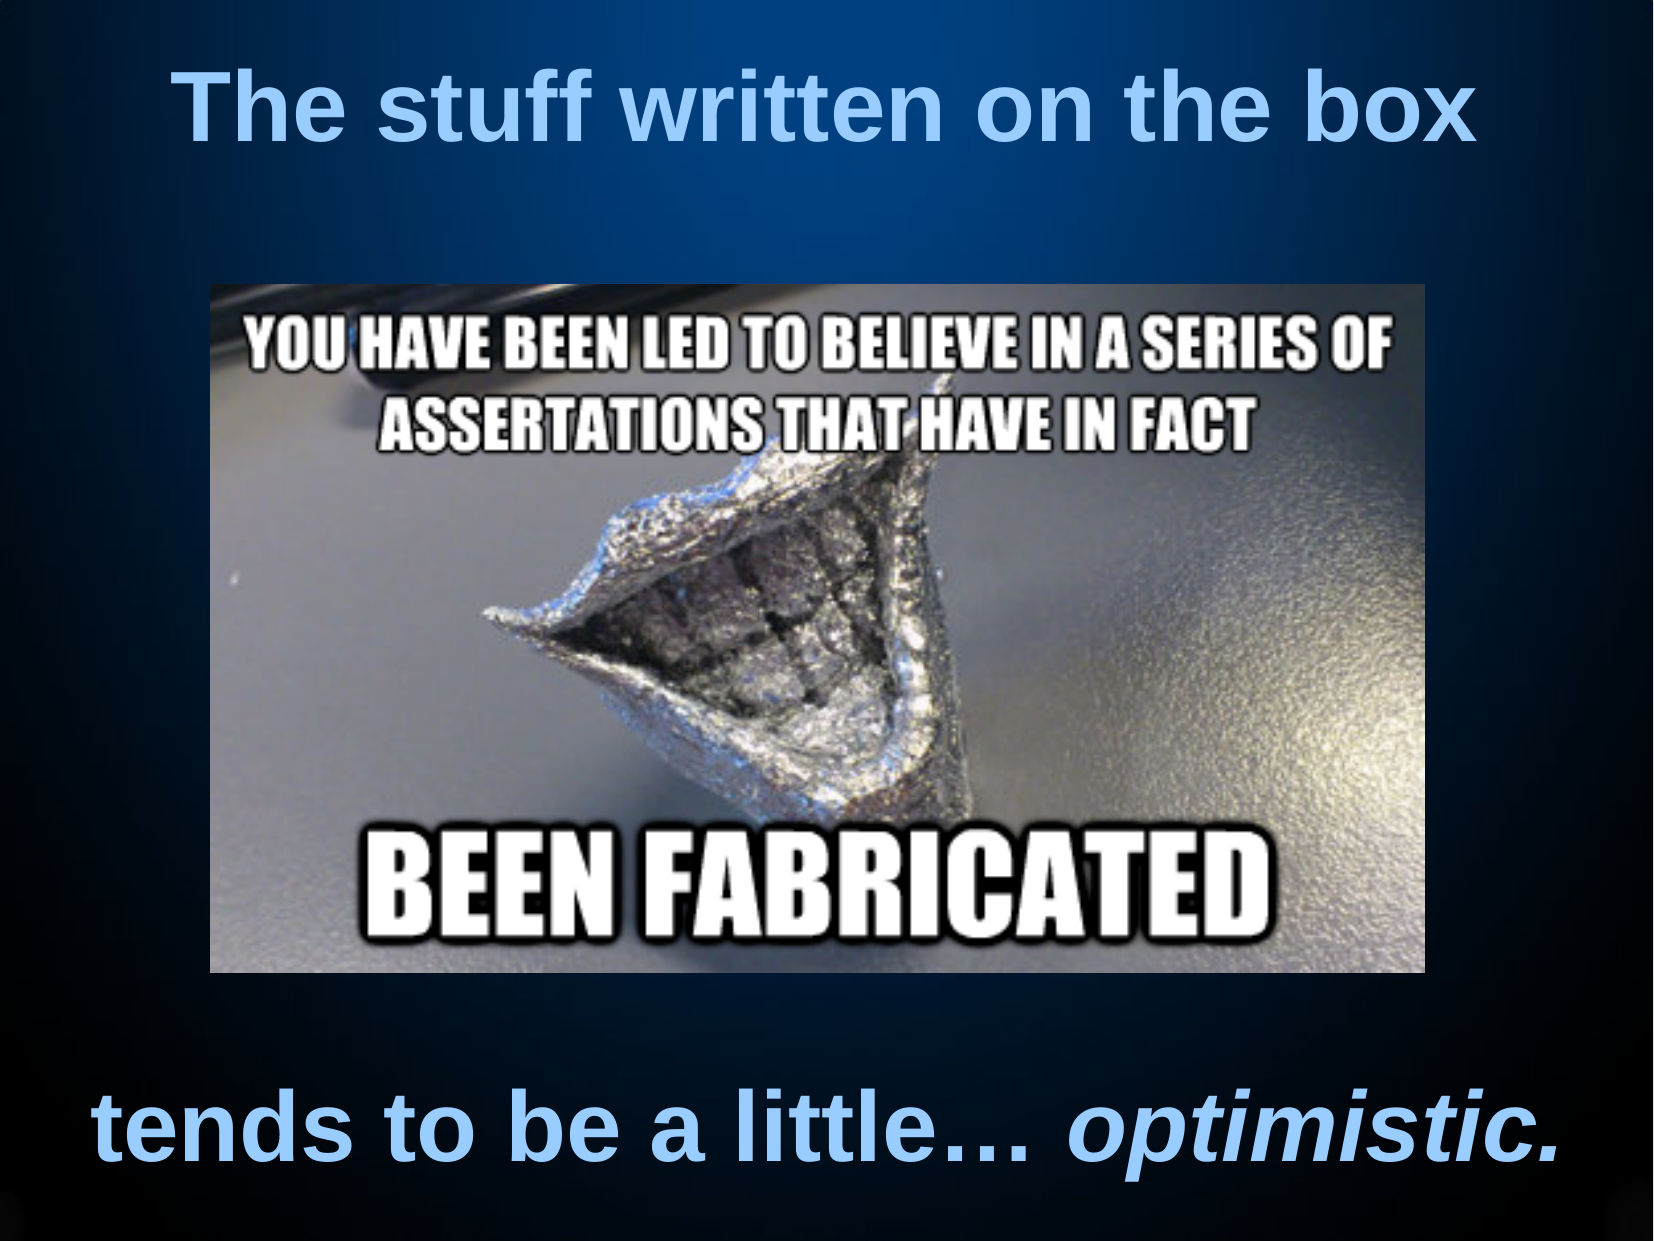

# The stuff written on the box
tends to be a little… optimistic.